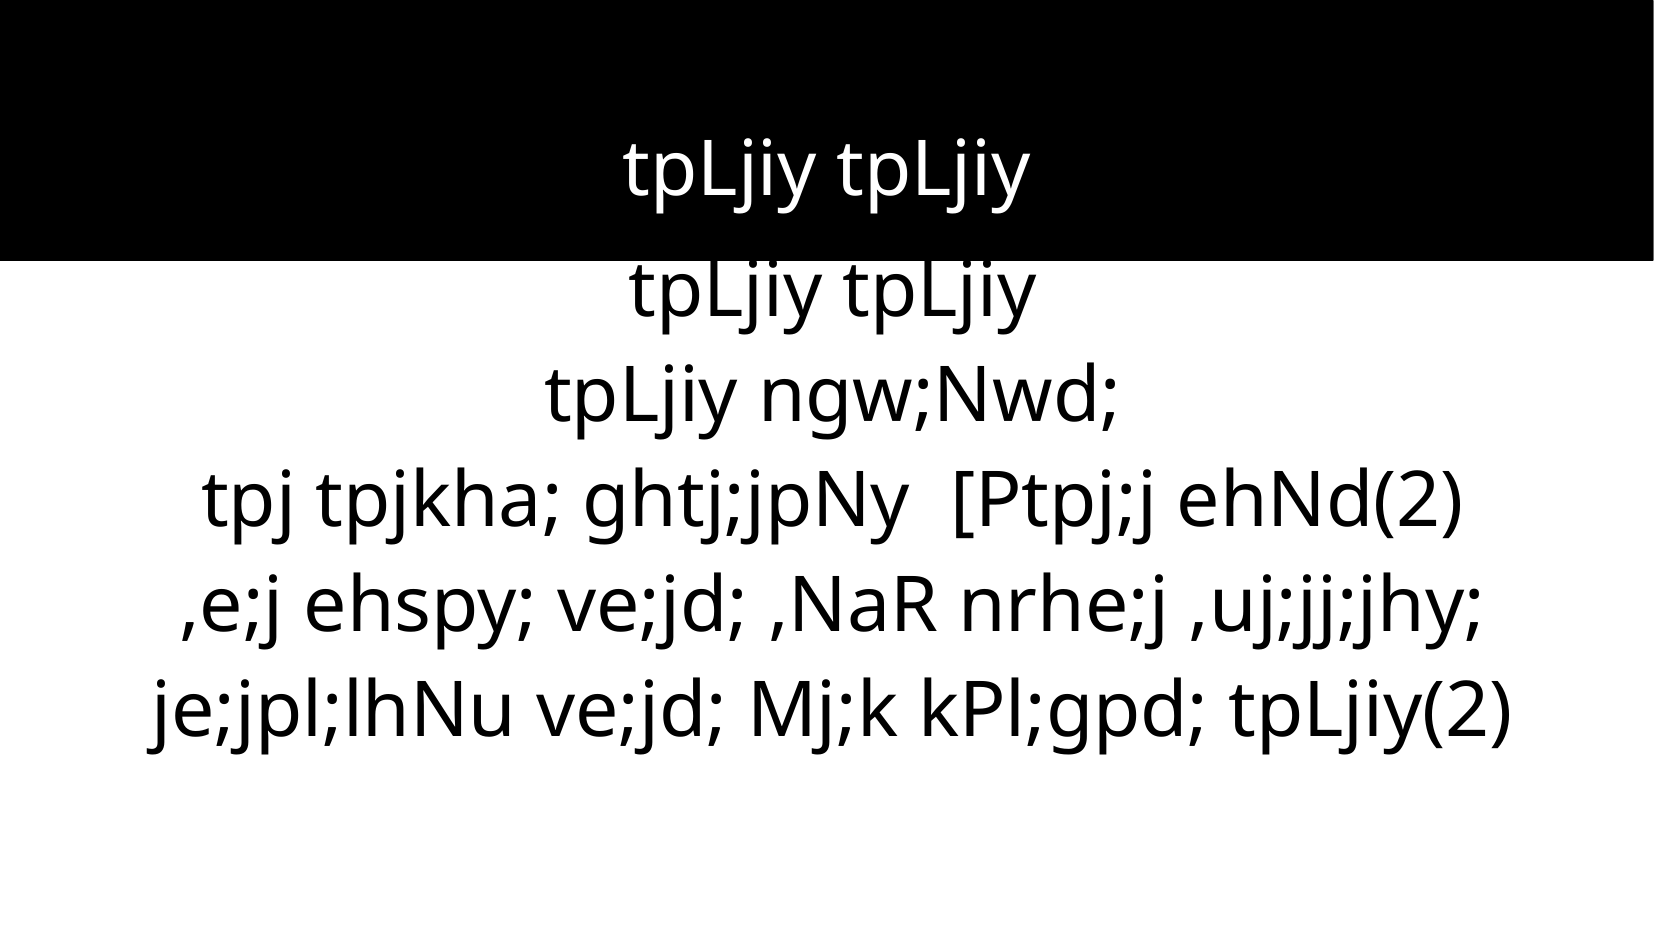

tpLjiy tpLjiy
# Chinna Manushanukkulla
tpLjiy tpLjiy
tpLjiy ngw;Nwd;
tpj tpjkha; ghtj;jpNy [Ptpj;j ehNd(2)
,e;j ehspy; ve;jd; ,NaR nrhe;j ,uj;jj;jhy;
je;jpl;lhNu ve;jd; Mj;k kPl;gpd; tpLjiy(2)